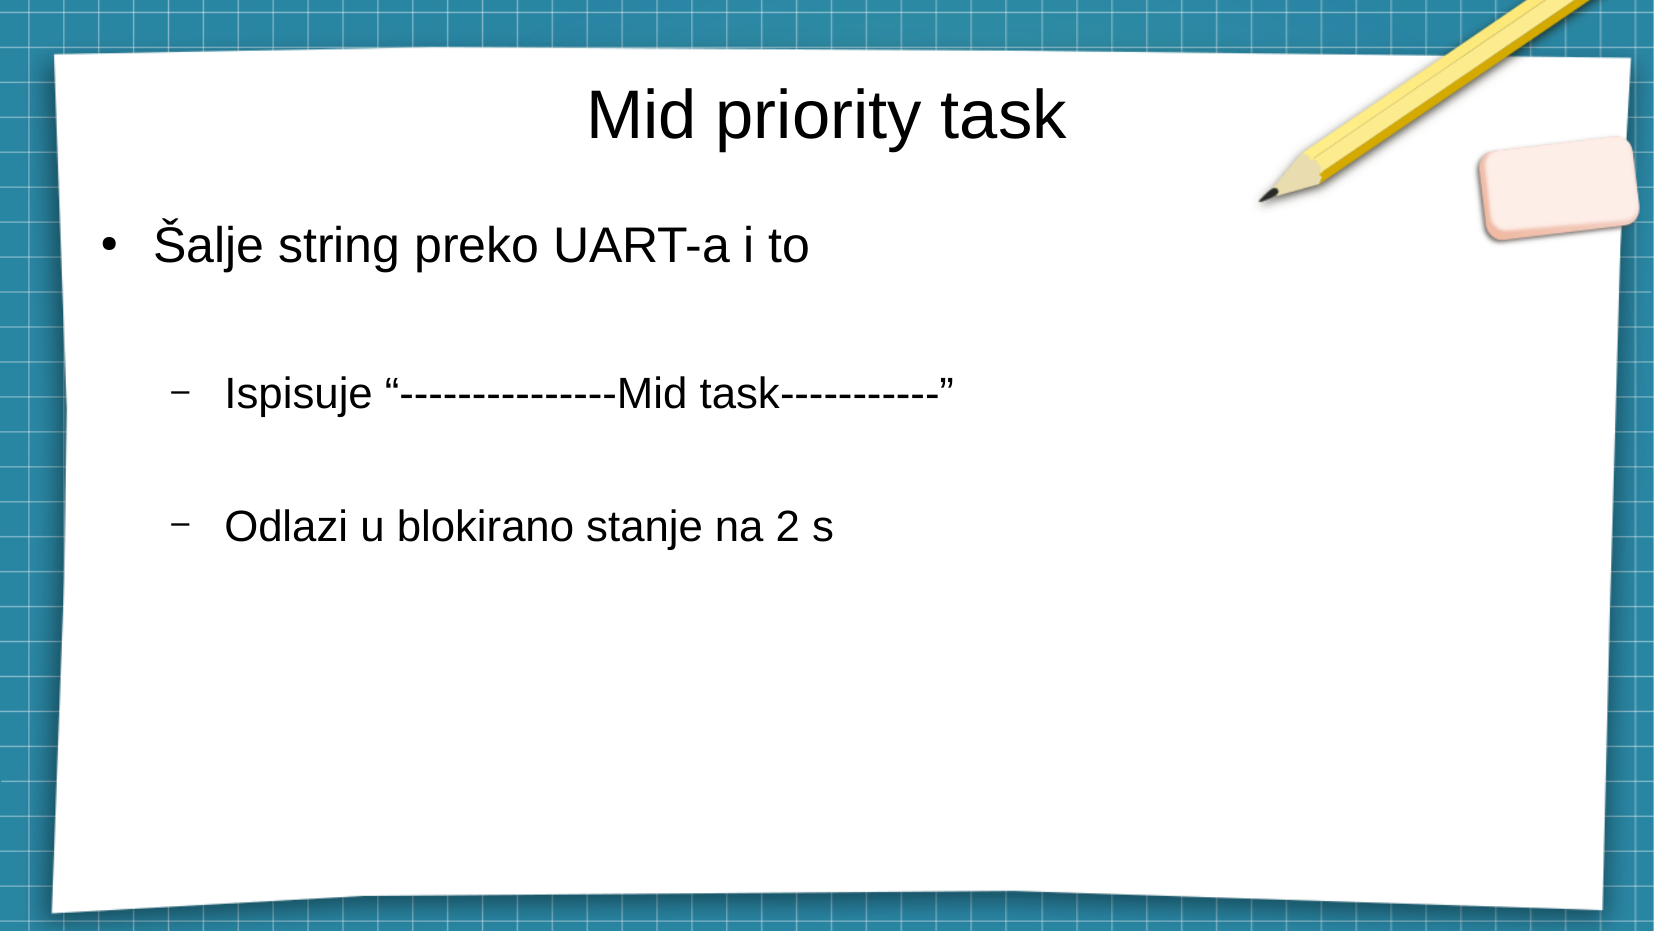

# Mid priority task
Šalje string preko UART-a i to
Ispisuje “---------------Mid task-----------”
Odlazi u blokirano stanje na 2 s